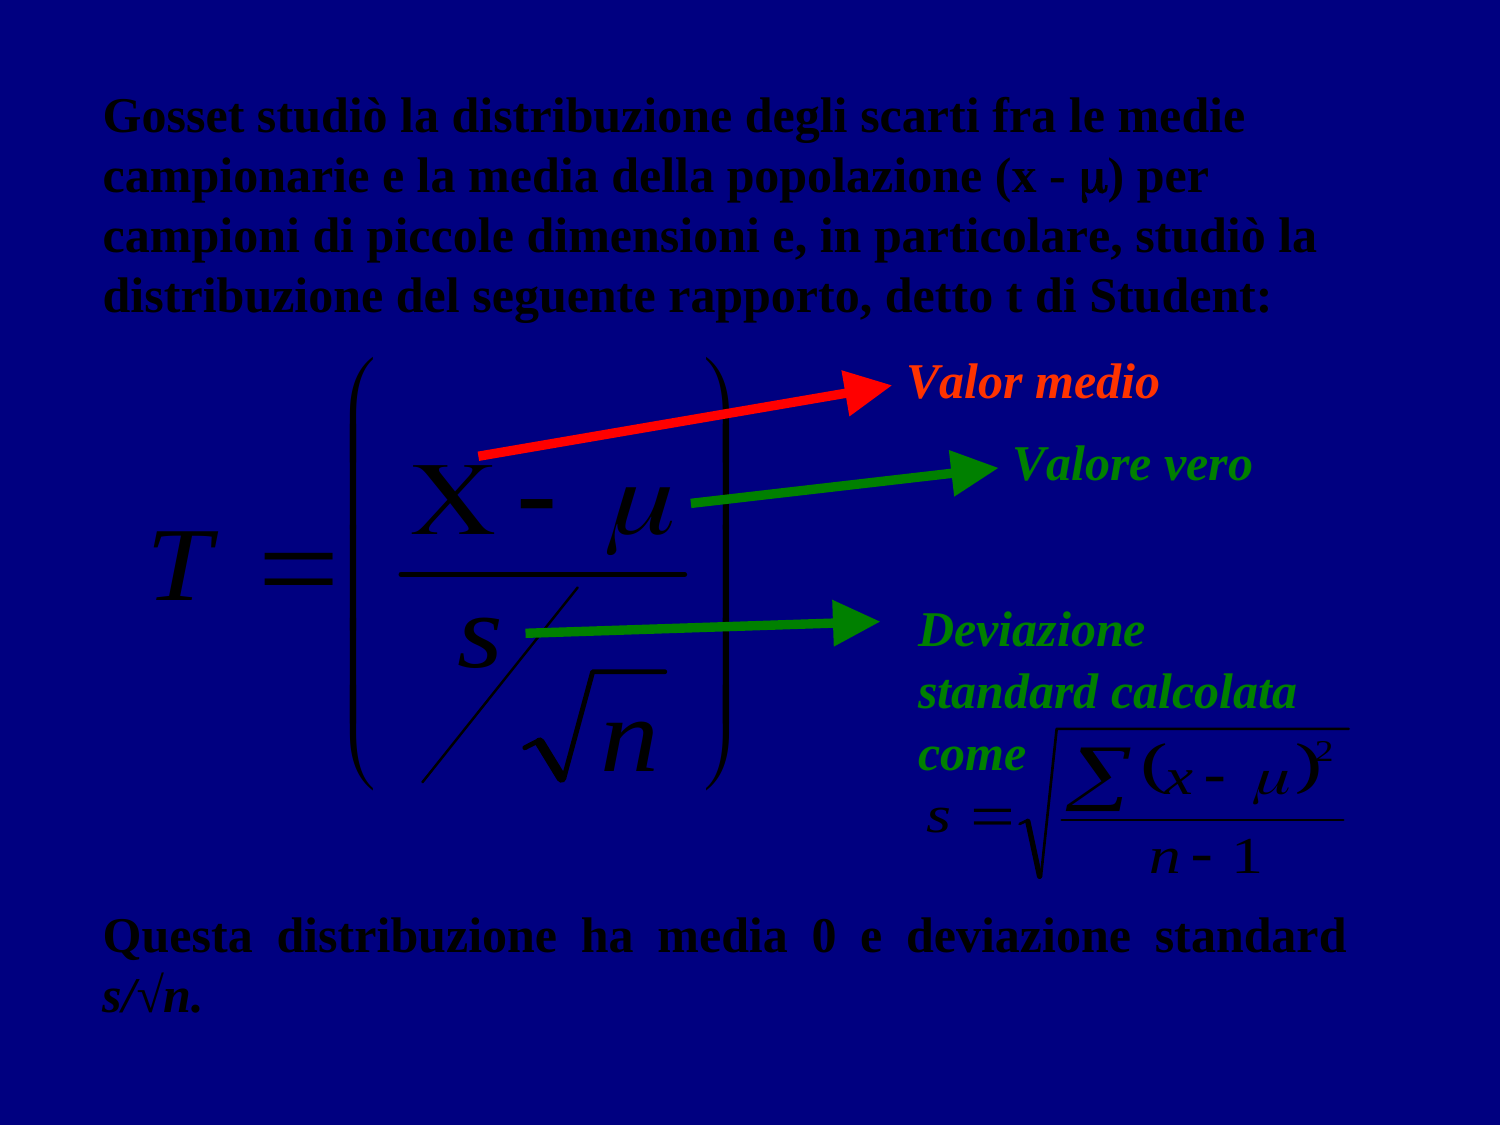

Gosset studiò la distribuzione degli scarti fra le medie campionarie e la media della popolazione (x - ) per campioni di piccole dimensioni e, in particolare, studiò la distribuzione del seguente rapporto, detto t di Student:
Valor medio
Valore vero
Deviazione standard calcolata come
Questa distribuzione ha media 0 e deviazione standard s/√n.